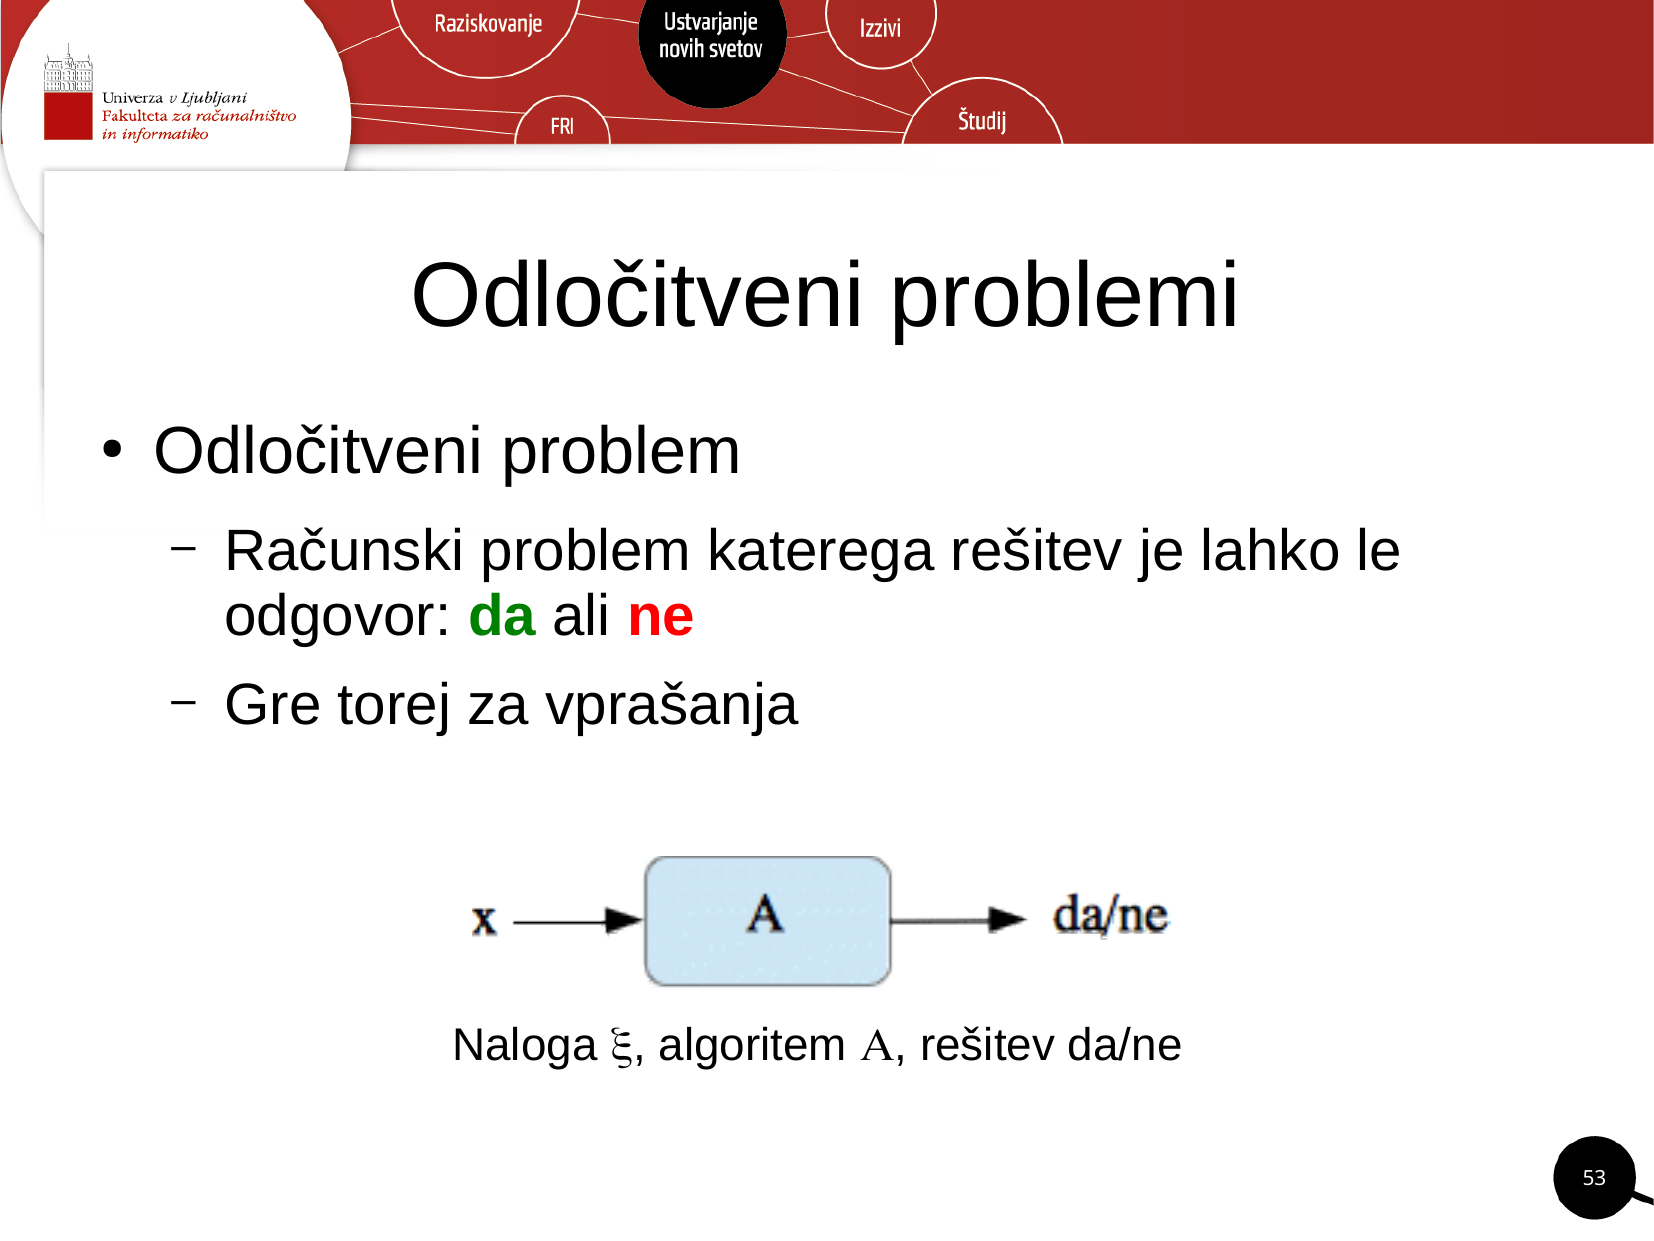

# Odločitveni problemi
Odločitveni problem
Računski problem katerega rešitev je lahko le odgovor: da ali ne
Gre torej za vprašanja
Naloga x, algoritem A, rešitev da/ne